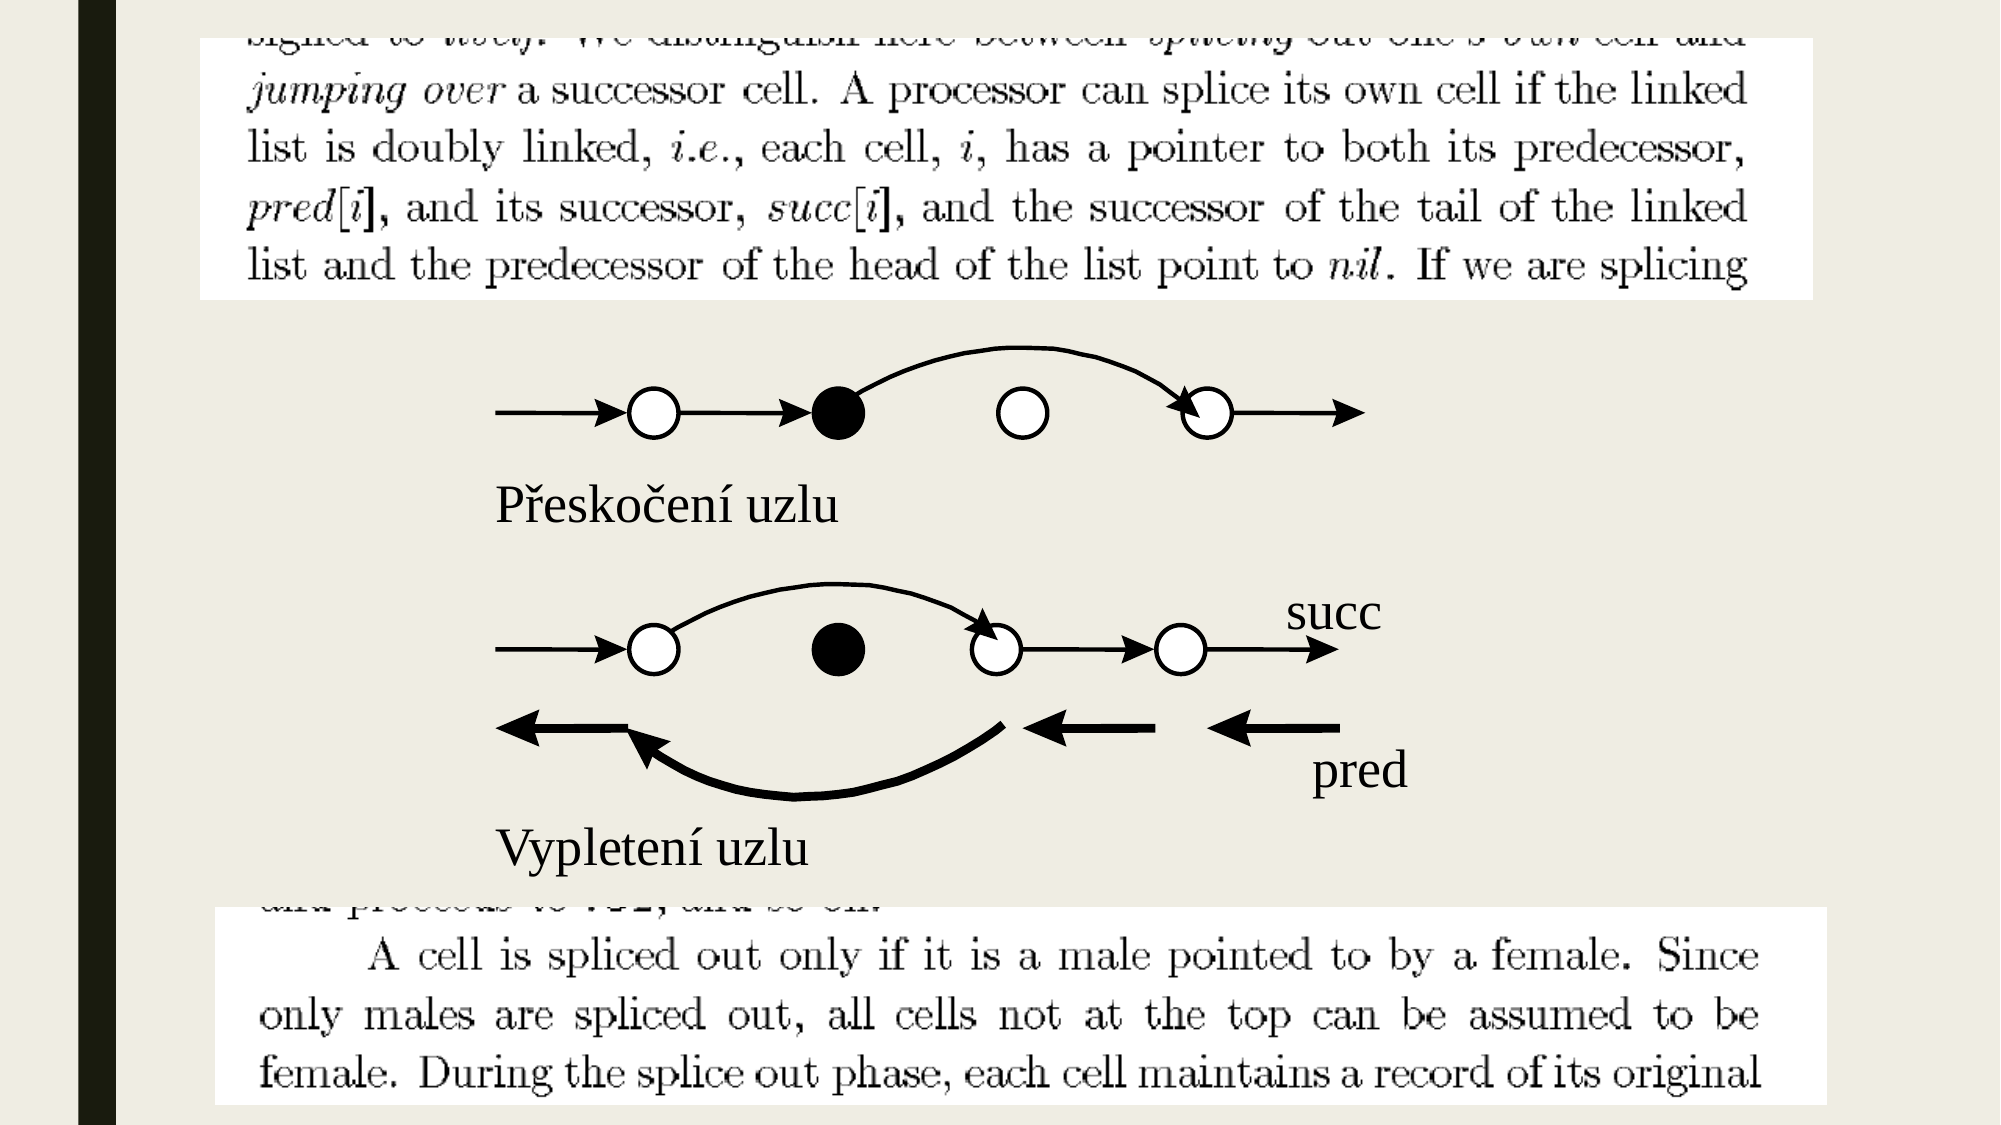

# Vypletení uzlu
Přeskočení uzlu
succ
pred
Vypletení uzlu